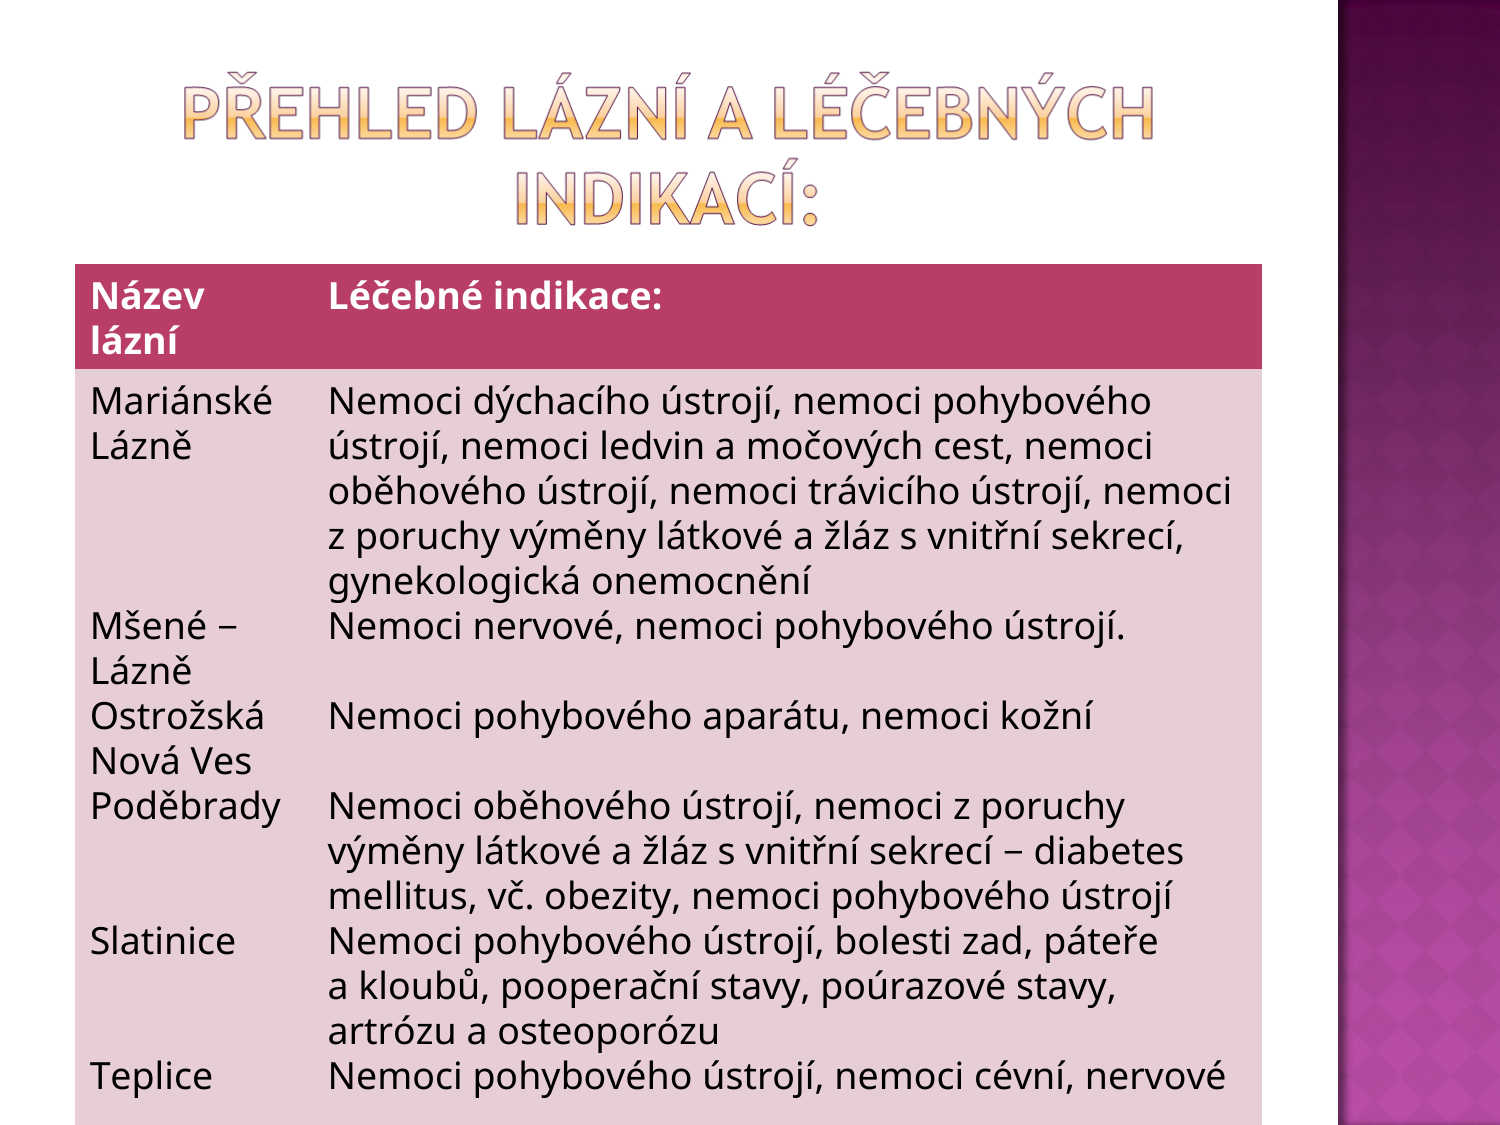

| Název lázní | Léčebné indikace: |
| --- | --- |
| Mariánské Lázně Mšené − Lázně Ostrožská Nová Ves Poděbrady Slatinice Teplice | Nemoci dýchacího ústrojí, nemoci pohybového ústrojí, nemoci ledvin a močových cest, nemoci oběhového ústrojí, nemoci trávicího ústrojí, nemoci z poruchy výměny látkové a žláz s vnitřní sekrecí, gynekologická onemocnění Nemoci nervové, nemoci pohybového ústrojí. Nemoci pohybového aparátu, nemoci kožní Nemoci oběhového ústrojí, nemoci z poruchy výměny látkové a žláz s vnitřní sekrecí − diabetes mellitus, vč. obezity, nemoci pohybového ústrojí Nemoci pohybového ústrojí, bolesti zad, páteře a kloubů, pooperační stavy, poúrazové stavy, artrózu a osteoporózu Nemoci pohybového ústrojí, nemoci cévní, nervové |